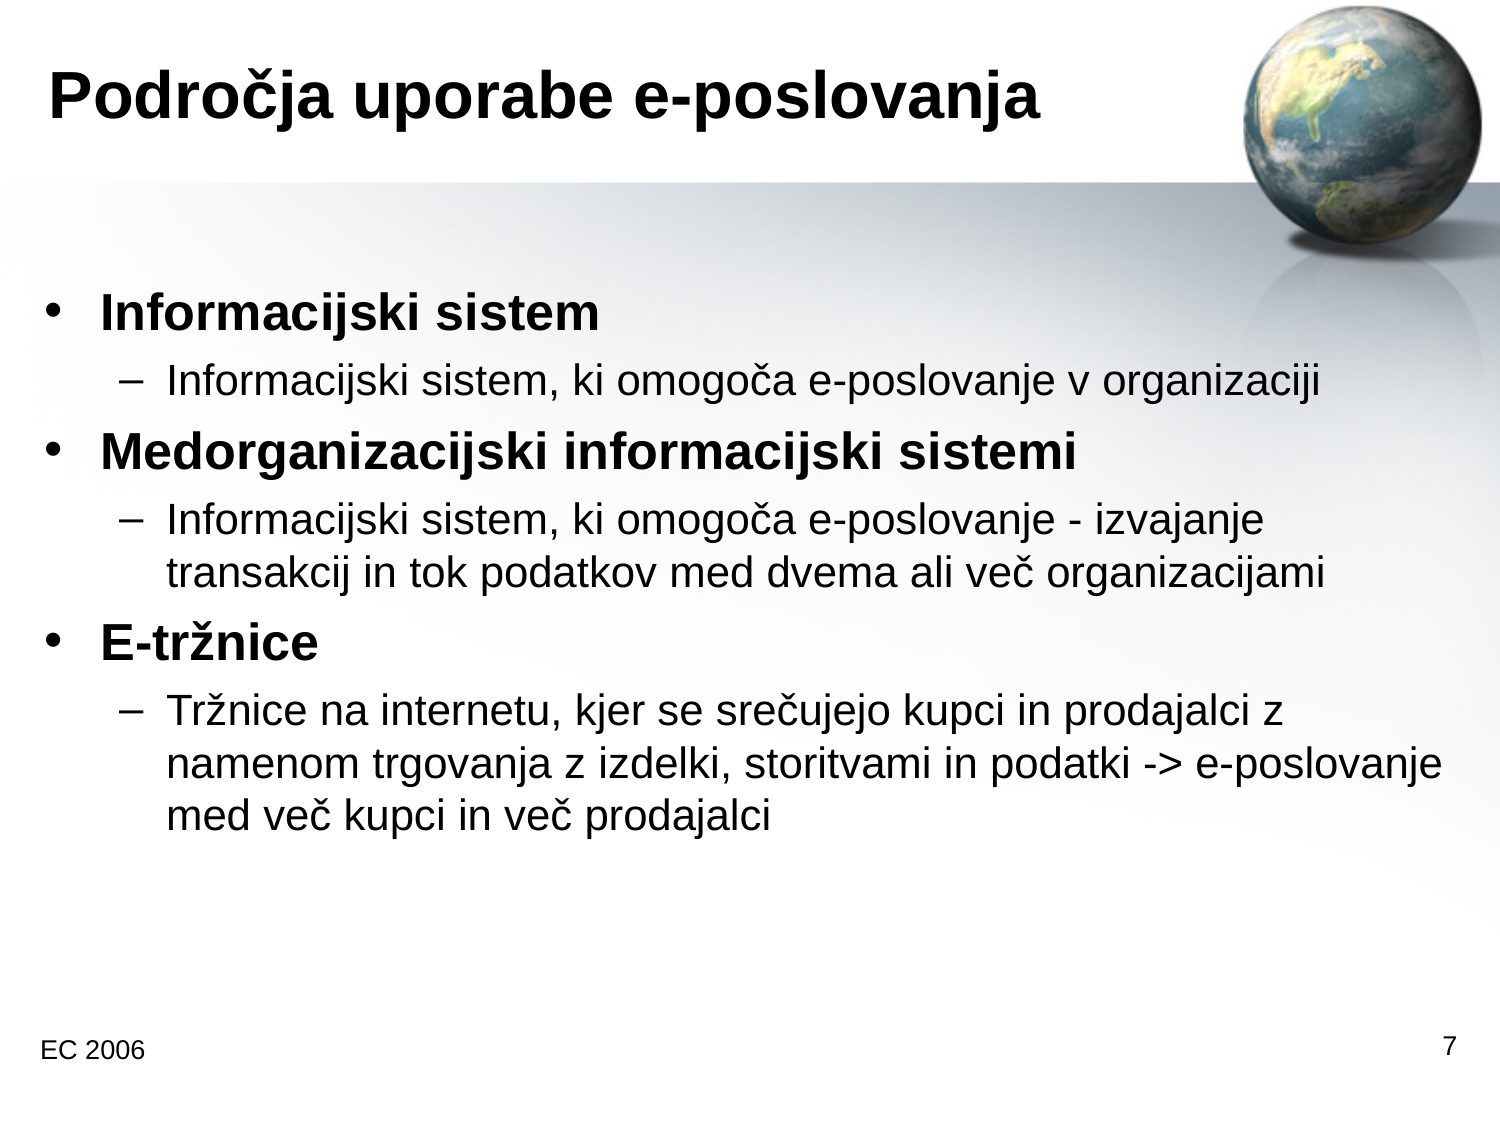

# Področja uporabe e-poslovanja
Informacijski sistem
Informacijski sistem, ki omogoča e-poslovanje v organizaciji
Medorganizacijski informacijski sistemi
Informacijski sistem, ki omogoča e-poslovanje - izvajanje transakcij in tok podatkov med dvema ali več organizacijami
E-tržnice
Tržnice na internetu, kjer se srečujejo kupci in prodajalci z namenom trgovanja z izdelki, storitvami in podatki -> e-poslovanje med več kupci in več prodajalci
EC 2006